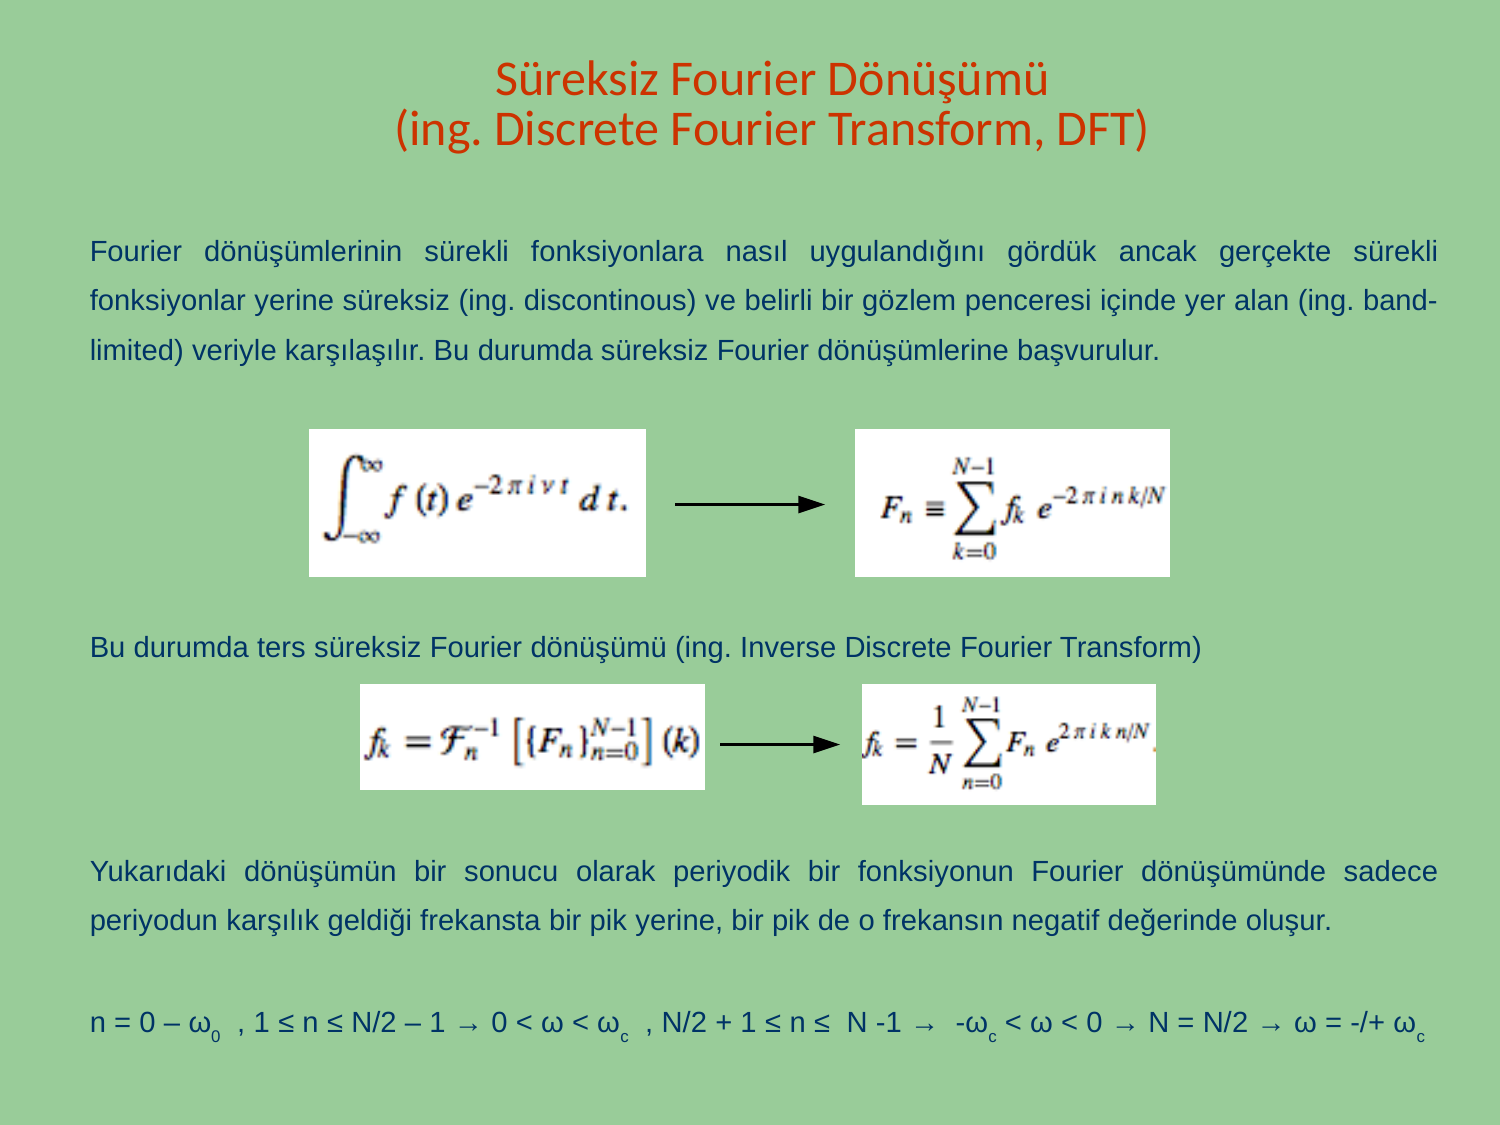

# Süreksiz Fourier Dönüşümü (ing. Discrete Fourier Transform, DFT)
Fourier dönüşümlerinin sürekli fonksiyonlara nasıl uygulandığını gördük ancak gerçekte sürekli fonksiyonlar yerine süreksiz (ing. discontinous) ve belirli bir gözlem penceresi içinde yer alan (ing. band-limited) veriyle karşılaşılır. Bu durumda süreksiz Fourier dönüşümlerine başvurulur.
Bu durumda ters süreksiz Fourier dönüşümü (ing. Inverse Discrete Fourier Transform)
Yukarıdaki dönüşümün bir sonucu olarak periyodik bir fonksiyonun Fourier dönüşümünde sadece periyodun karşılık geldiği frekansta bir pik yerine, bir pik de o frekansın negatif değerinde oluşur.
n = 0 – ω0 , 1 ≤ n ≤ N/2 – 1 → 0 < ω < ωc , N/2 + 1 ≤ n ≤ N -1 → -ωc < ω < 0 → N = N/2 → ω = -/+ ωc